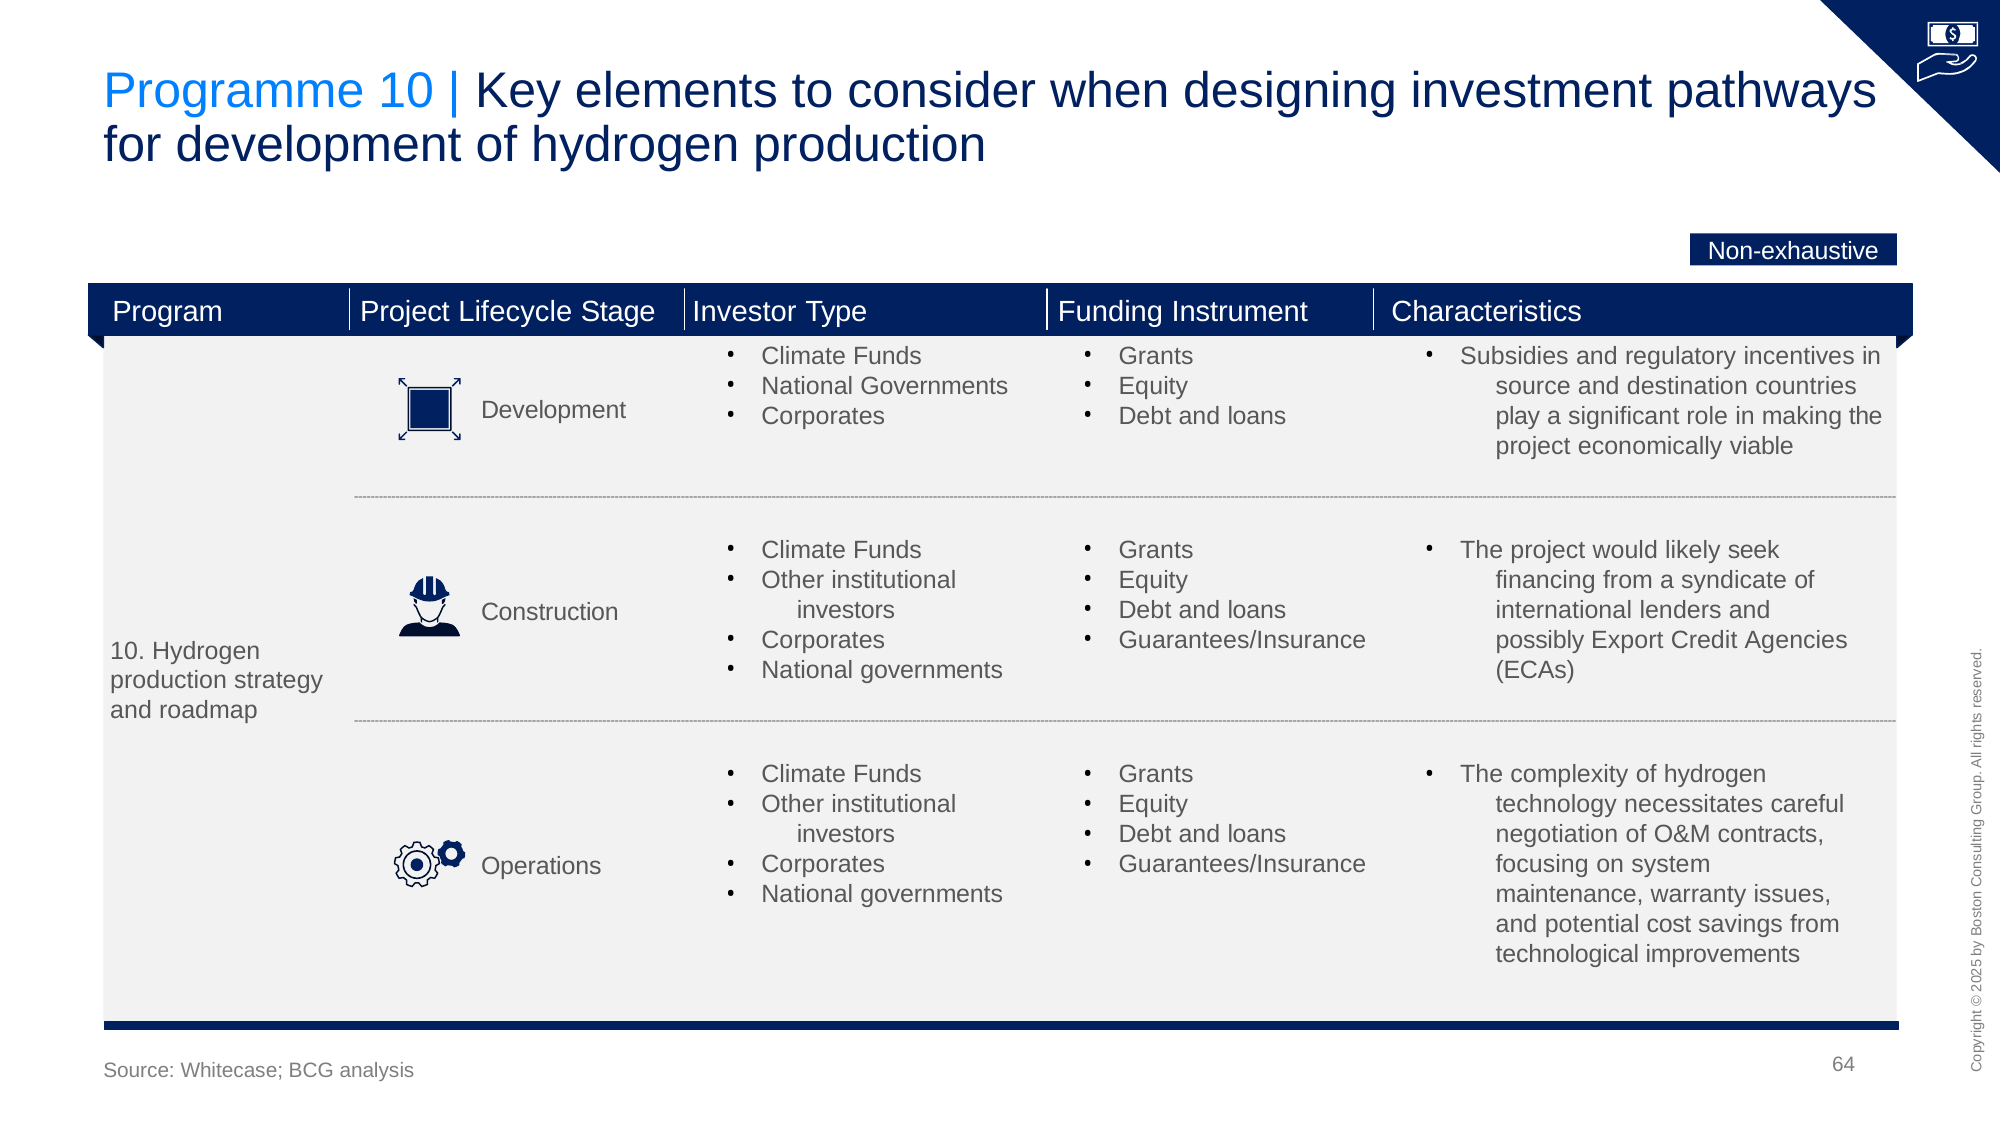

Programme 10 | Key elements to consider when designing investment pathways for development of hydrogen production
Non-exhaustive
Program
Project Lifecycle Stage
Investor Type
Funding Instrument
Characteristics
Climate Funds
National Governments
Corporates
Grants
Equity
Debt and loans
Subsidies and regulatory incentives in source and destination countries play a significant role in making the project economically viable
Development
Climate Funds
Other institutional investors
Corporates
National governments
Grants
Equity
Debt and loans
Guarantees/Insurance
The project would likely seek financing from a syndicate of international lenders and possibly Export Credit Agencies (ECAs)
Construction
10. Hydrogen production strategy and roadmap
Climate Funds
Other institutional investors
Corporates
National governments
Grants
Equity
Debt and loans
Guarantees/Insurance
The complexity of hydrogen technology necessitates careful negotiation of O&M contracts, focusing on system maintenance, warranty issues, and potential cost savings from technological improvements
Operations
Source: Whitecase; BCG analysis